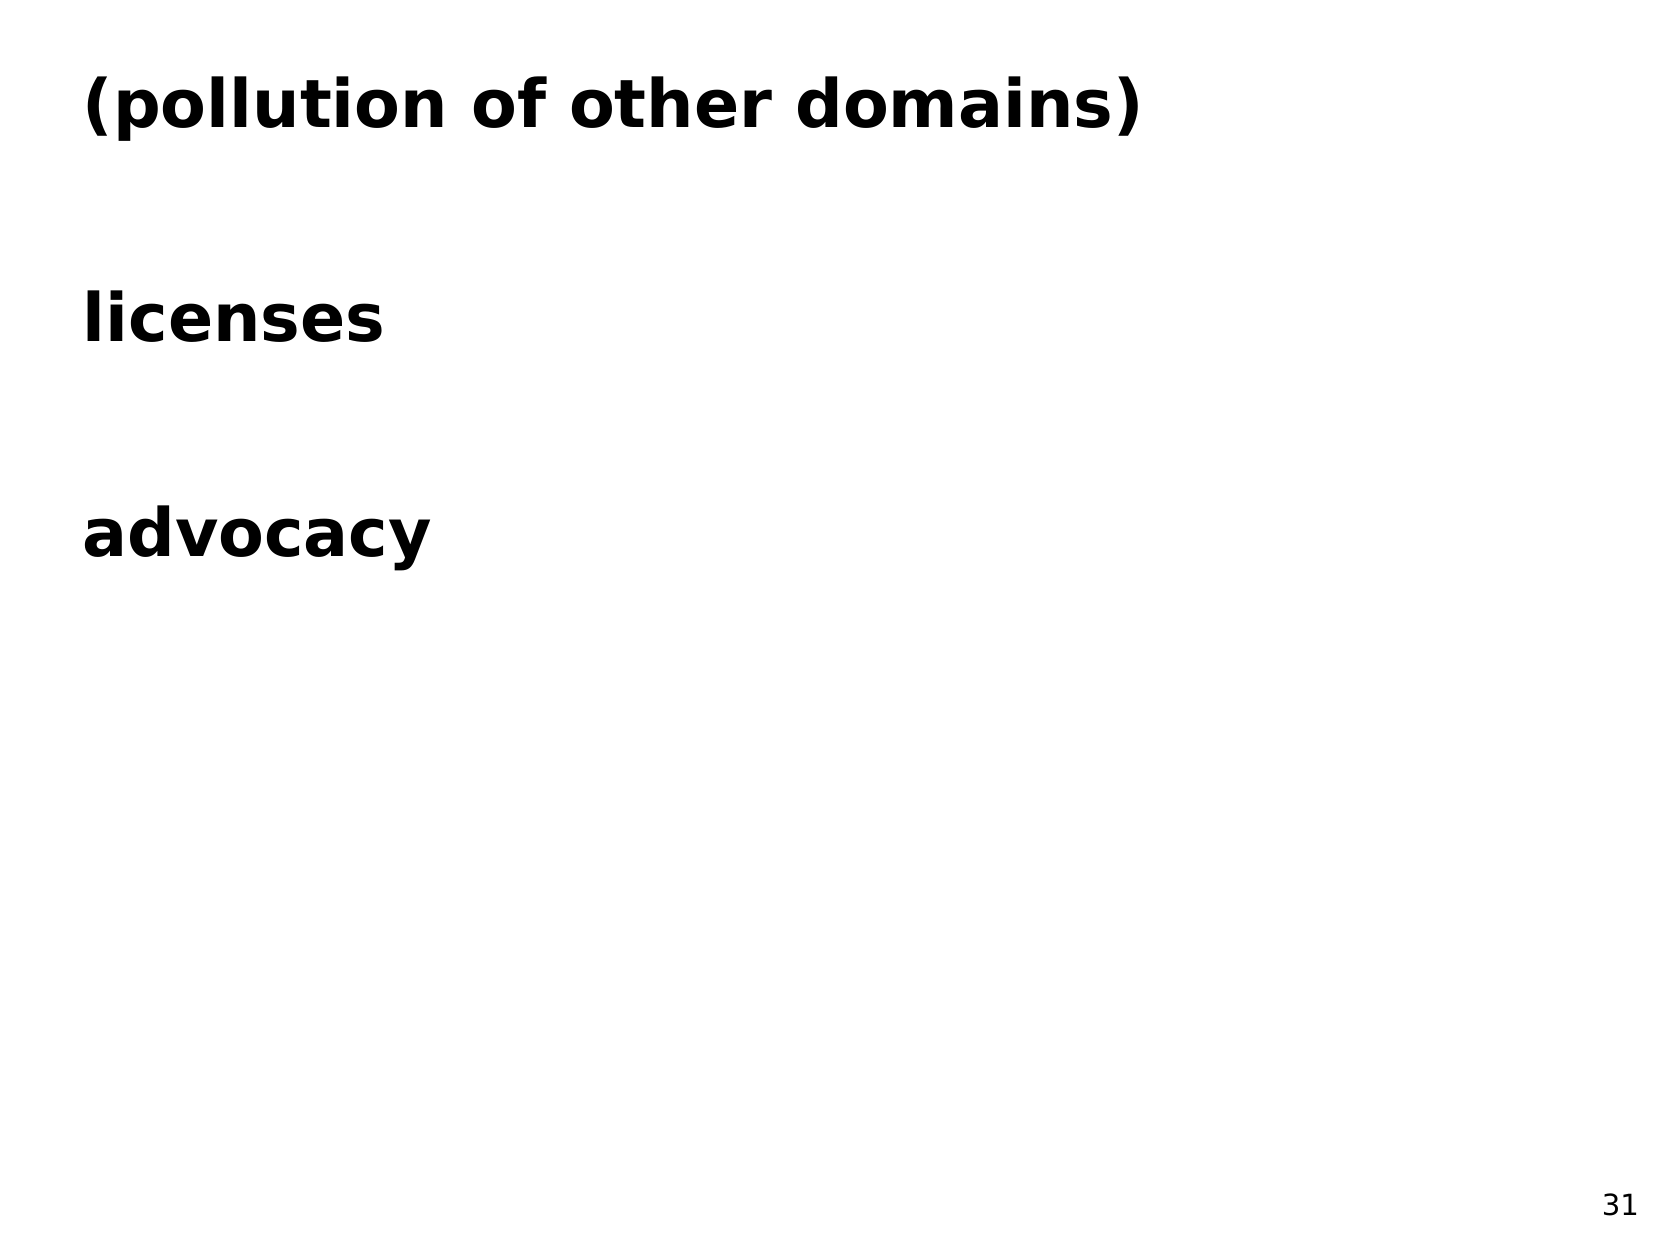

# (pollution of other domains)
licenses
advocacy